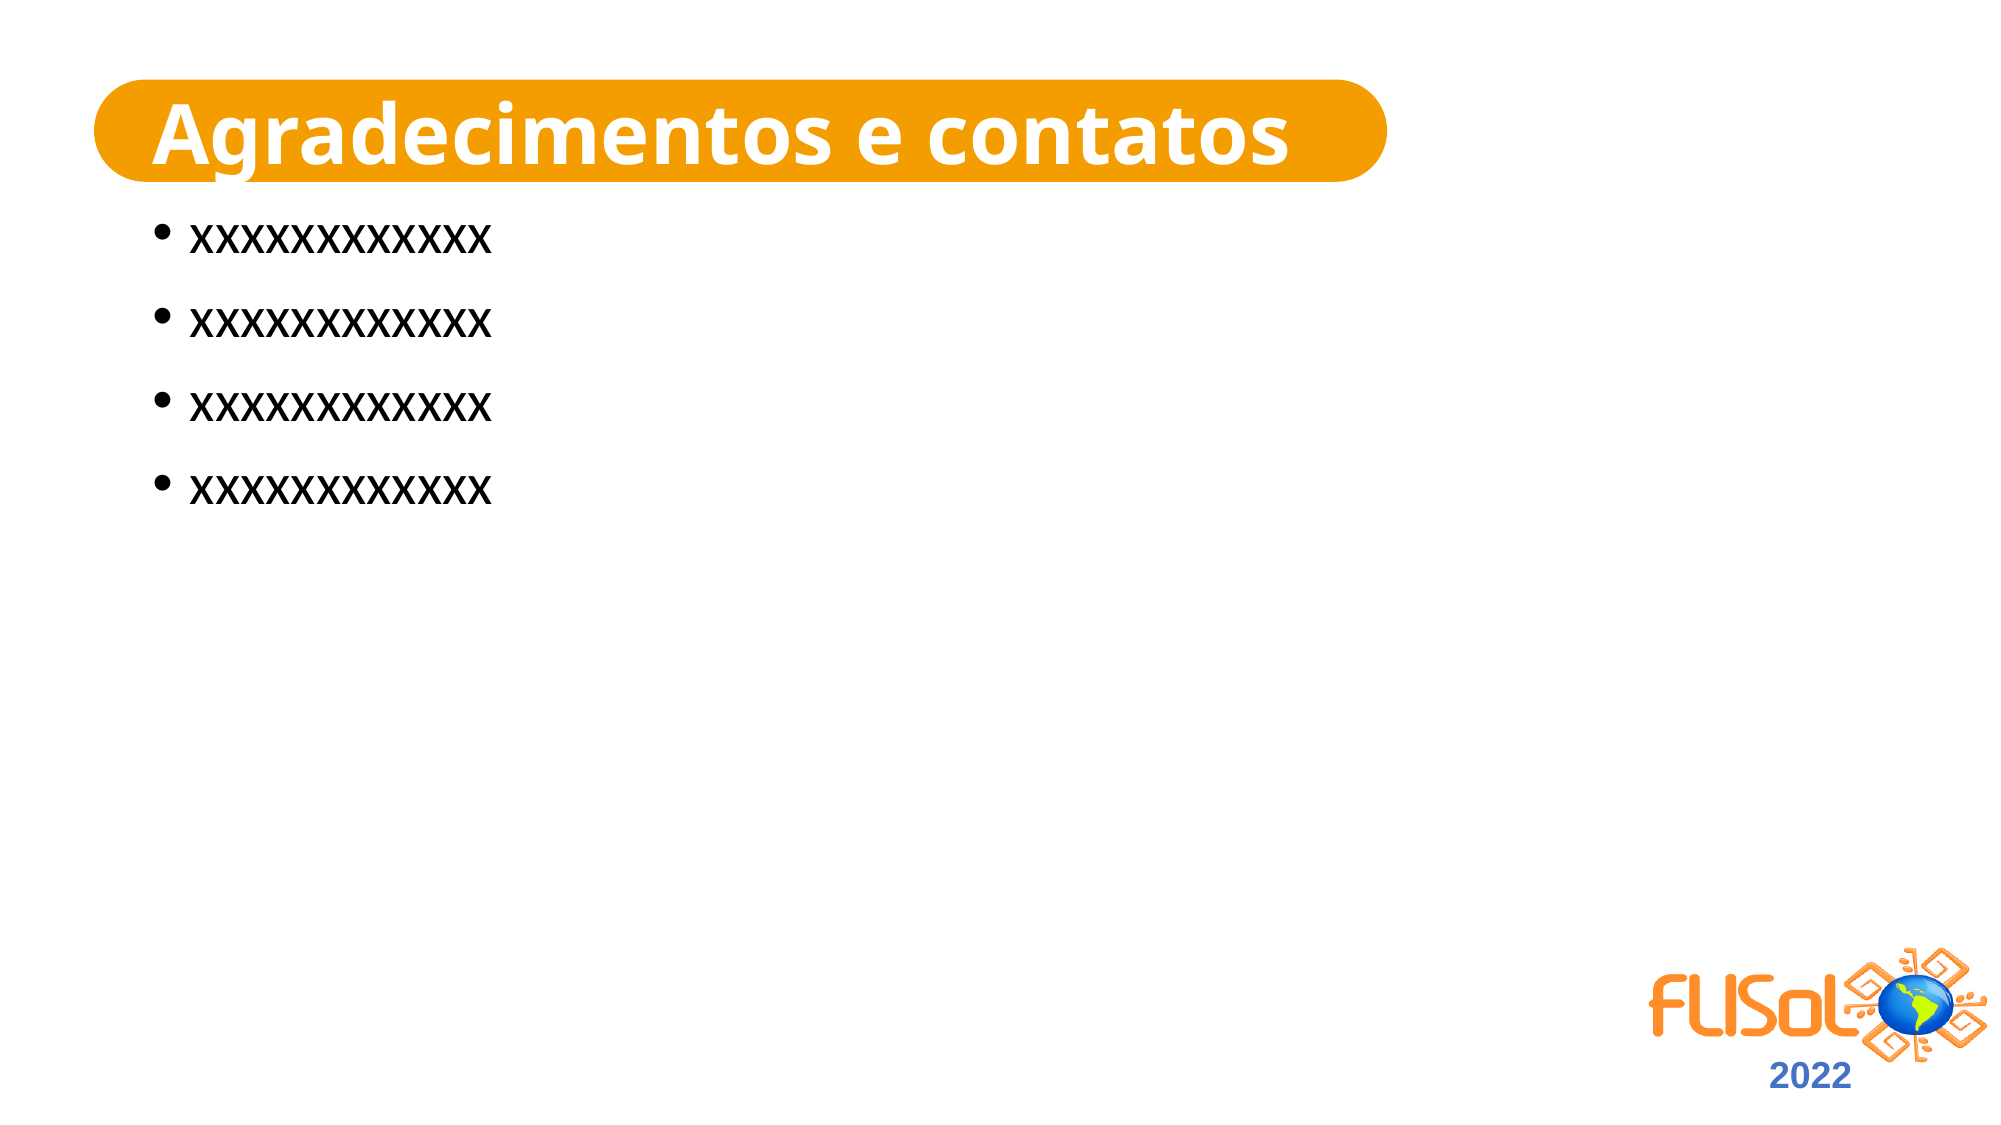

# Agradecimentos e contatos
xxxxxxxxxxxx
xxxxxxxxxxxx
xxxxxxxxxxxx
xxxxxxxxxxxx